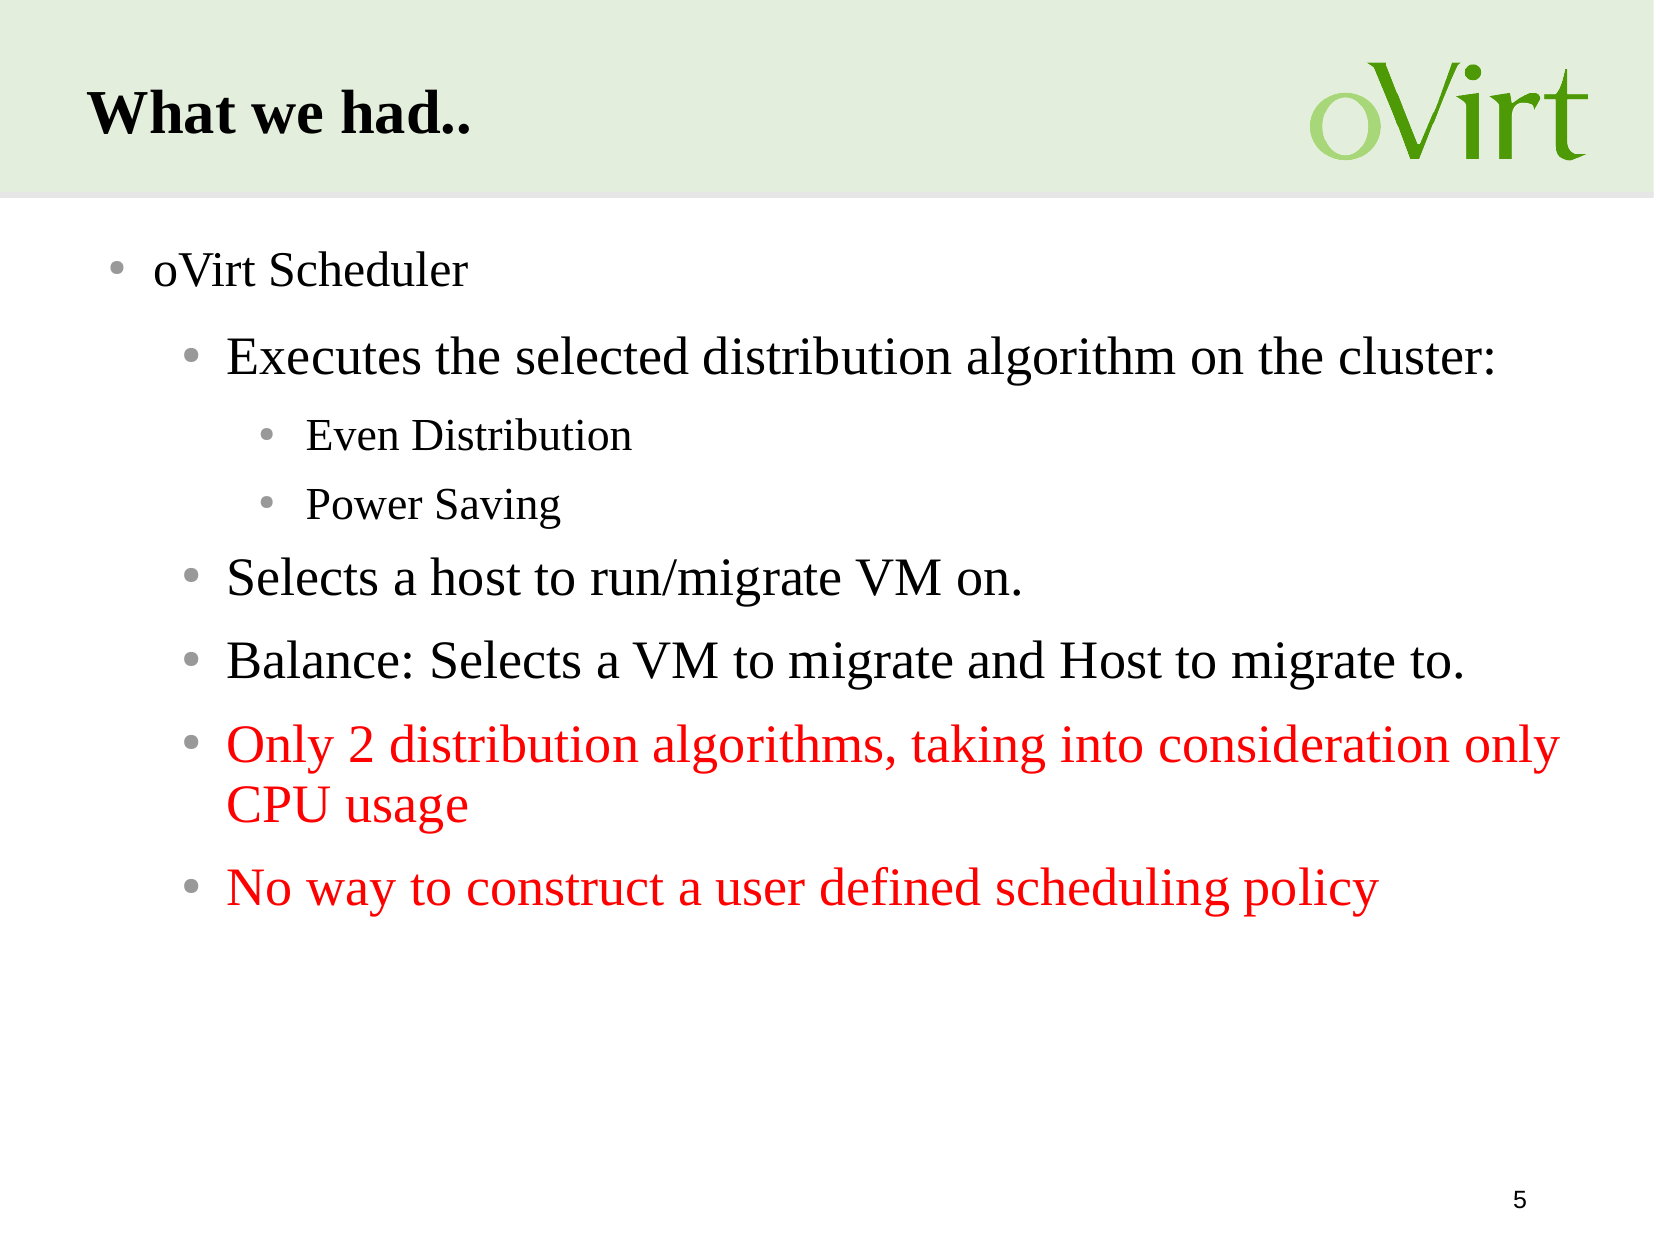

# What we had..
oVirt Scheduler
Executes the selected distribution algorithm on the cluster:
Even Distribution
Power Saving
Selects a host to run/migrate VM on.
Balance: Selects a VM to migrate and Host to migrate to.
Only 2 distribution algorithms, taking into consideration only CPU usage
No way to construct a user defined scheduling policy